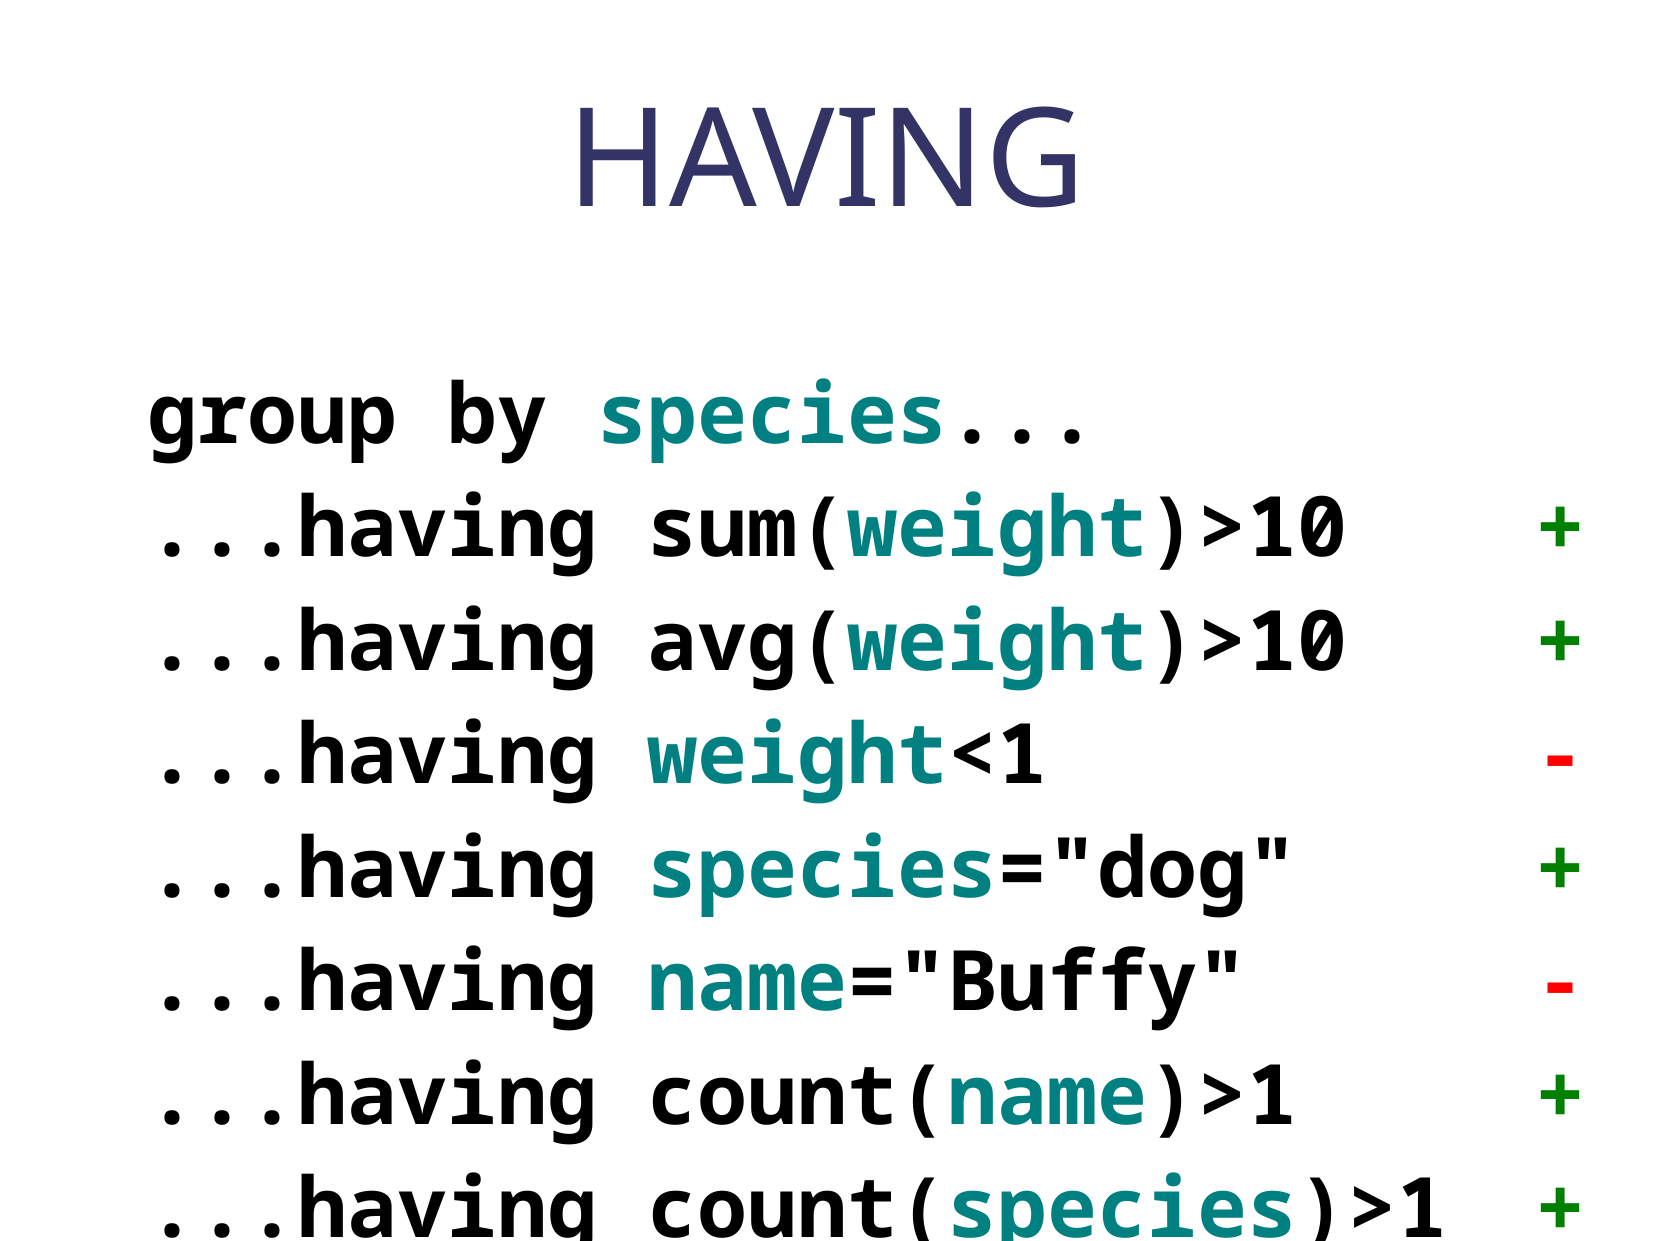

# HAVING
group by species...
...having sum(weight)>10
...having avg(weight)>10
...having weight<1
...having species="dog"
...having name="Buffy"
...having count(name)>1
...having count(species)>1
+
+
-
+
-
+
+